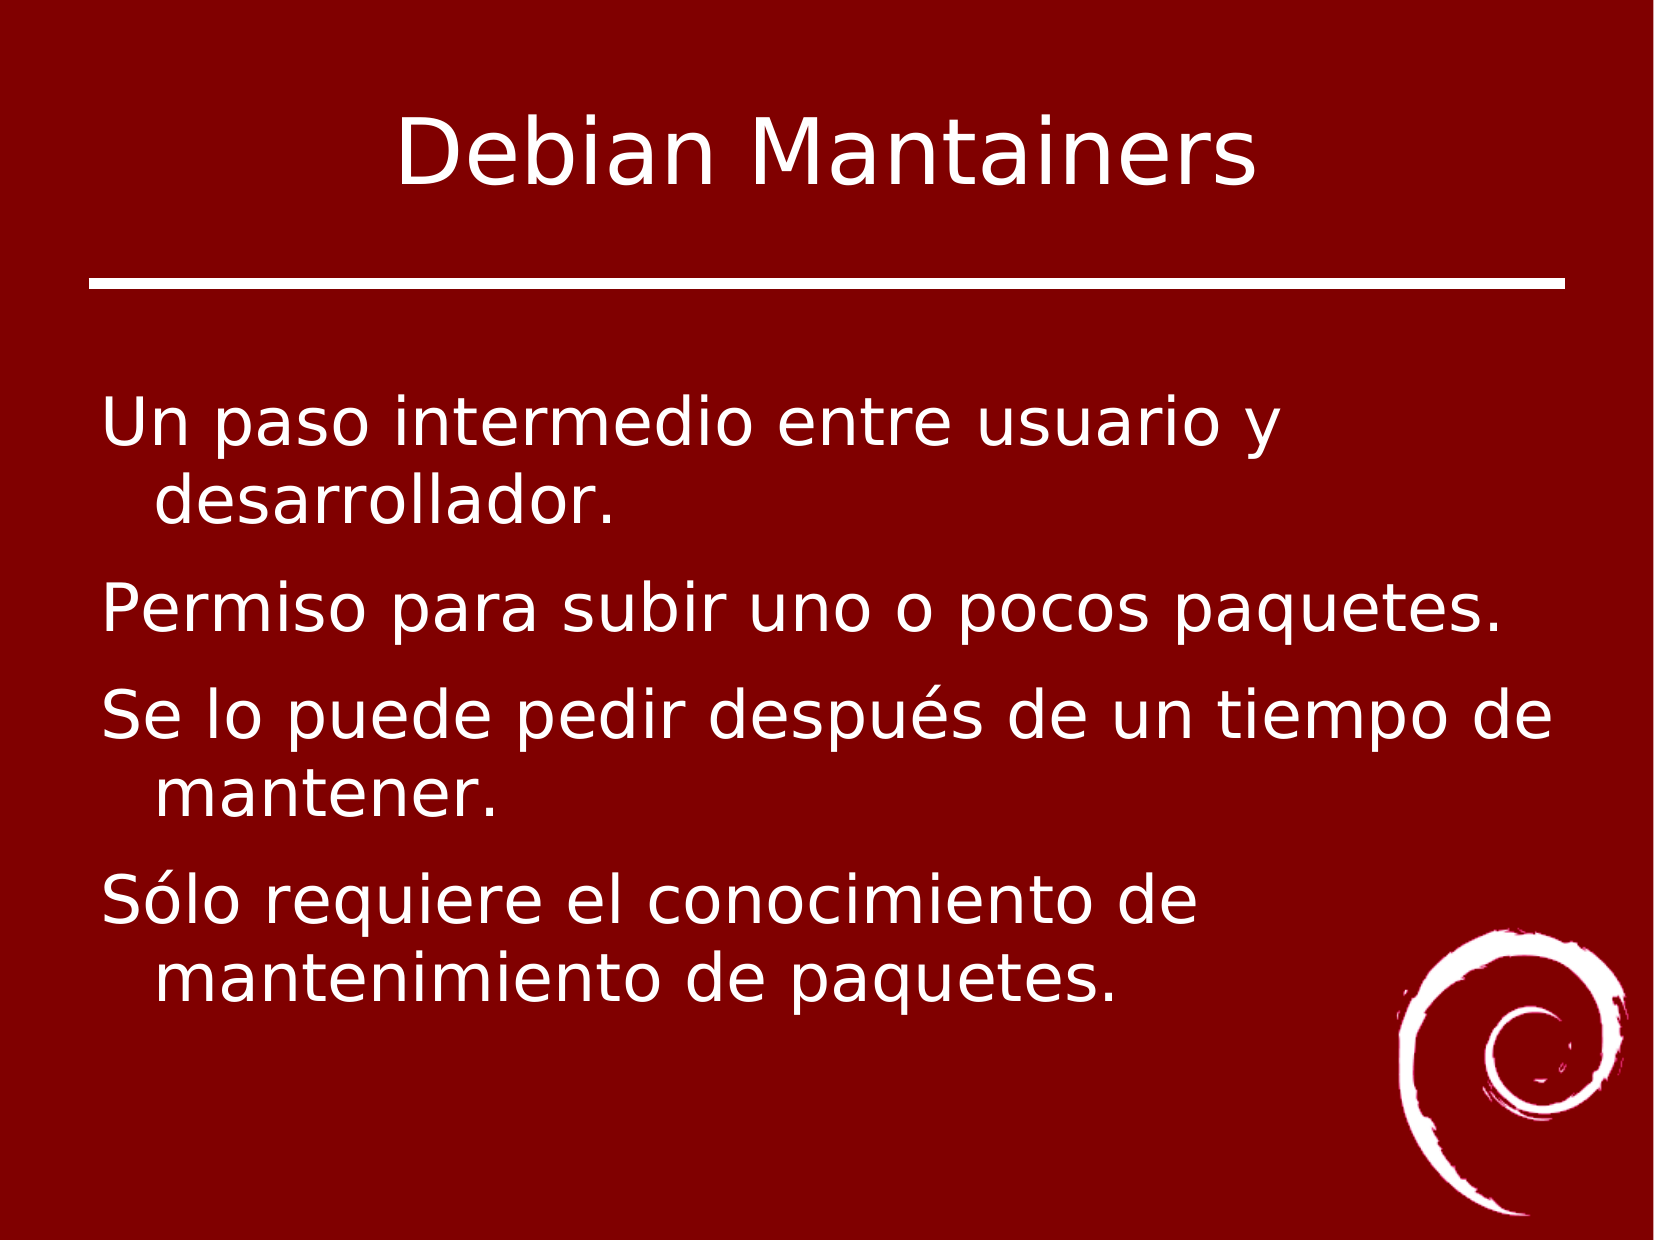

# Debian Mantainers
Un paso intermedio entre usuario y desarrollador.
Permiso para subir uno o pocos paquetes.
Se lo puede pedir después de un tiempo de mantener.
Sólo requiere el conocimiento de mantenimiento de paquetes.